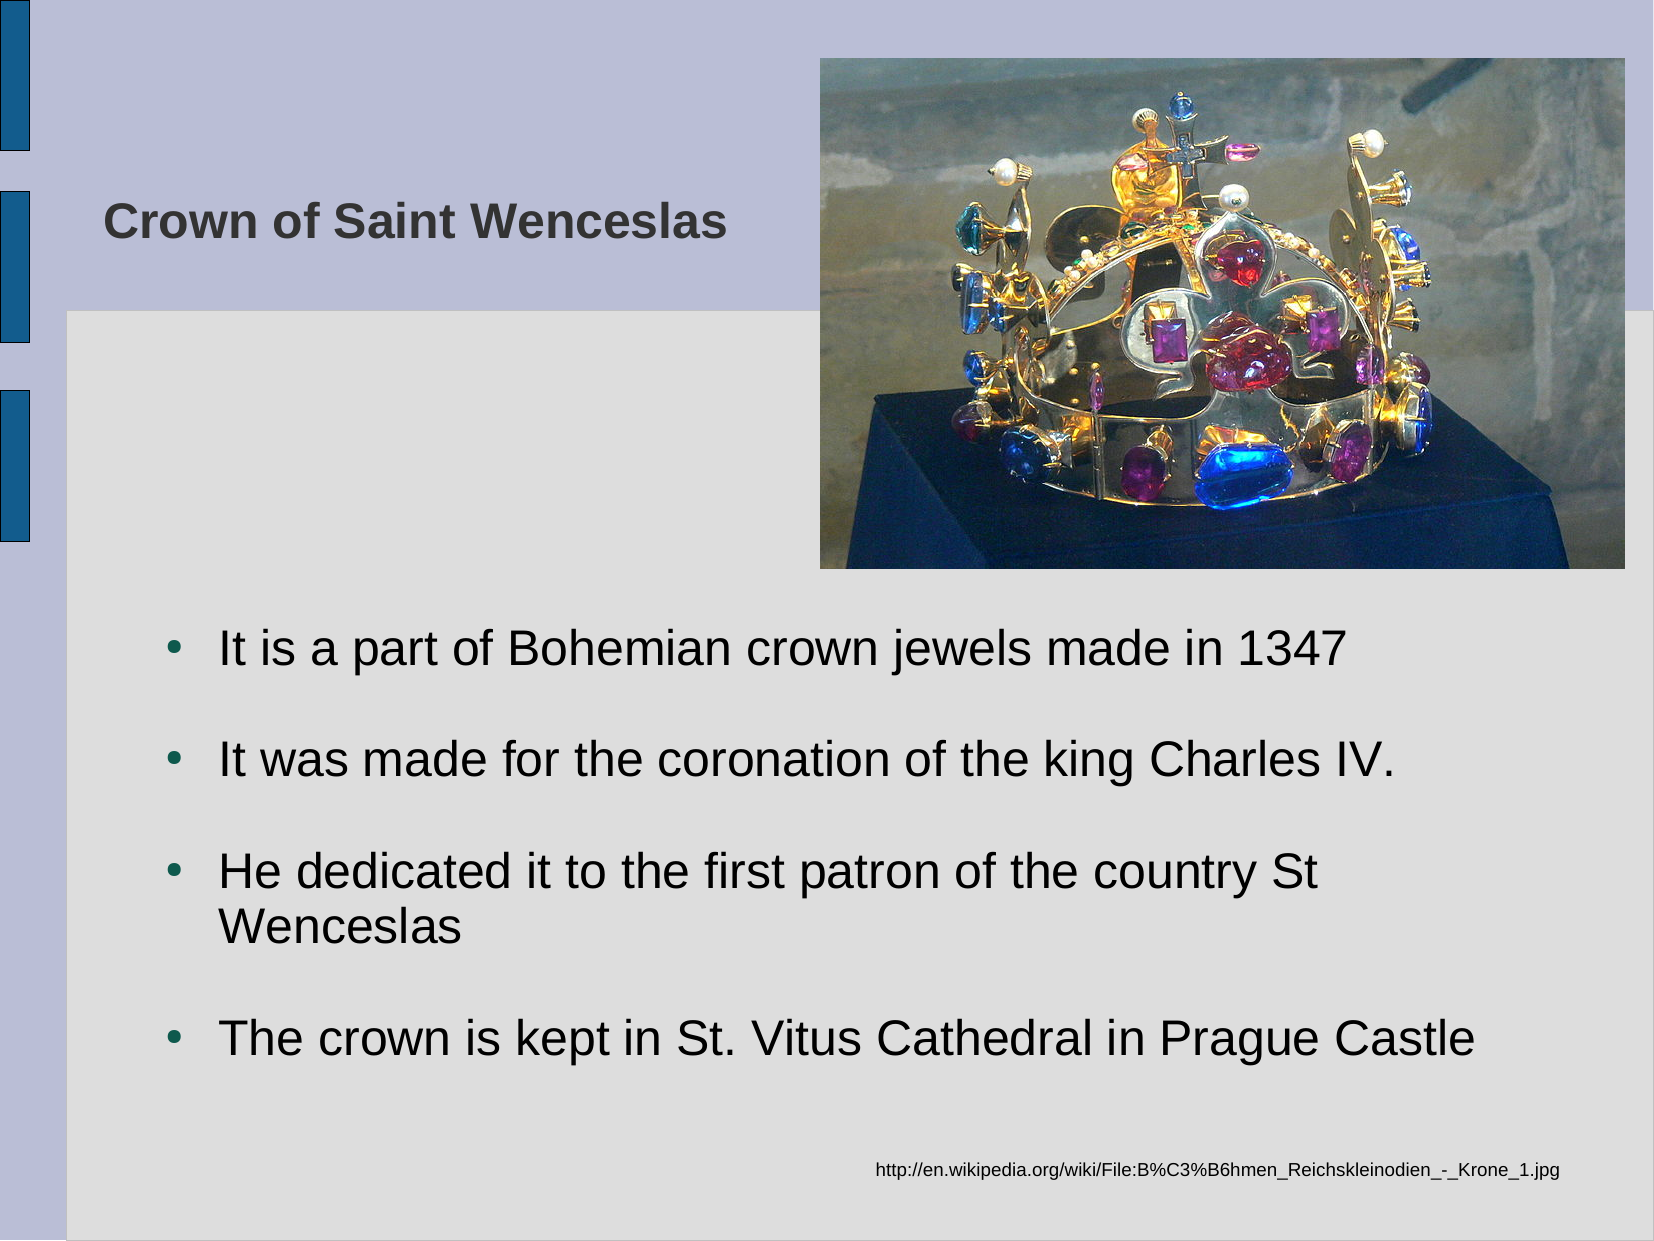

# Crown of Saint Wenceslas
It is a part of Bohemian crown jewels made in 1347
It was made for the coronation of the king Charles IV.
He dedicated it to the first patron of the country St Wenceslas
The crown is kept in St. Vitus Cathedral in Prague Castle
http://en.wikipedia.org/wiki/File:B%C3%B6hmen_Reichskleinodien_-_Krone_1.jpg